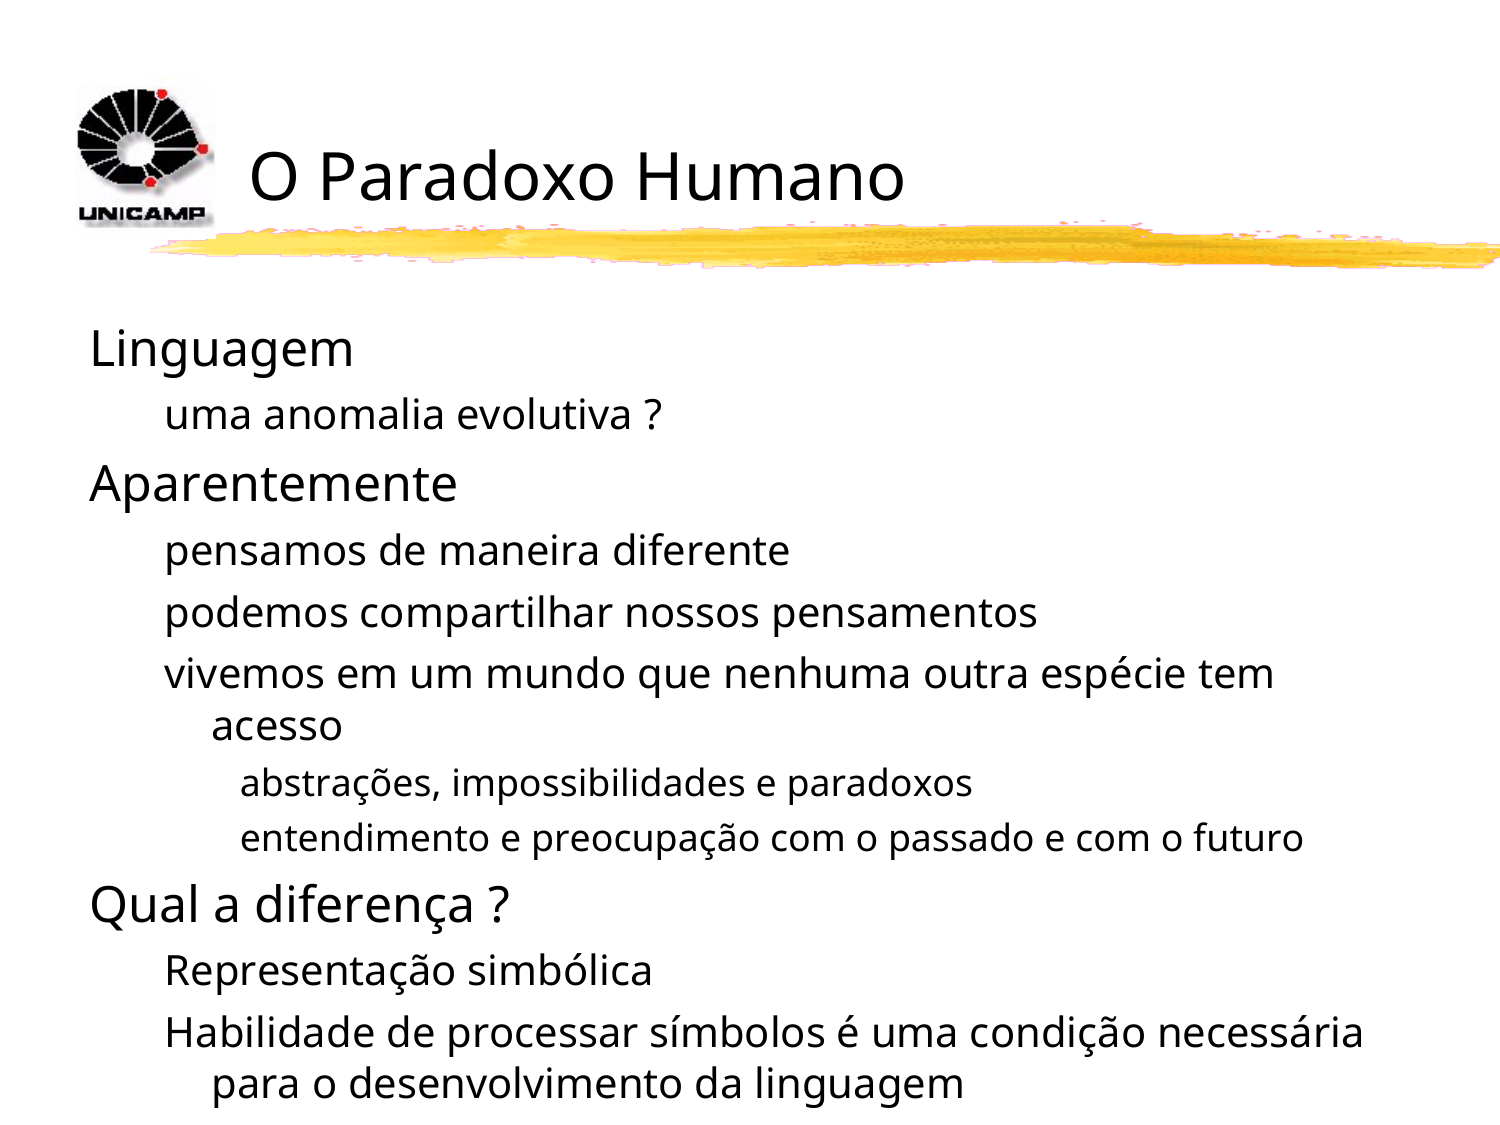

# O Paradoxo Humano
Linguagem
uma anomalia evolutiva ?
Aparentemente
pensamos de maneira diferente
podemos compartilhar nossos pensamentos
vivemos em um mundo que nenhuma outra espécie tem acesso
abstrações, impossibilidades e paradoxos
entendimento e preocupação com o passado e com o futuro
Qual a diferença ?
Representação simbólica
Habilidade de processar símbolos é uma condição necessária para o desenvolvimento da linguagem